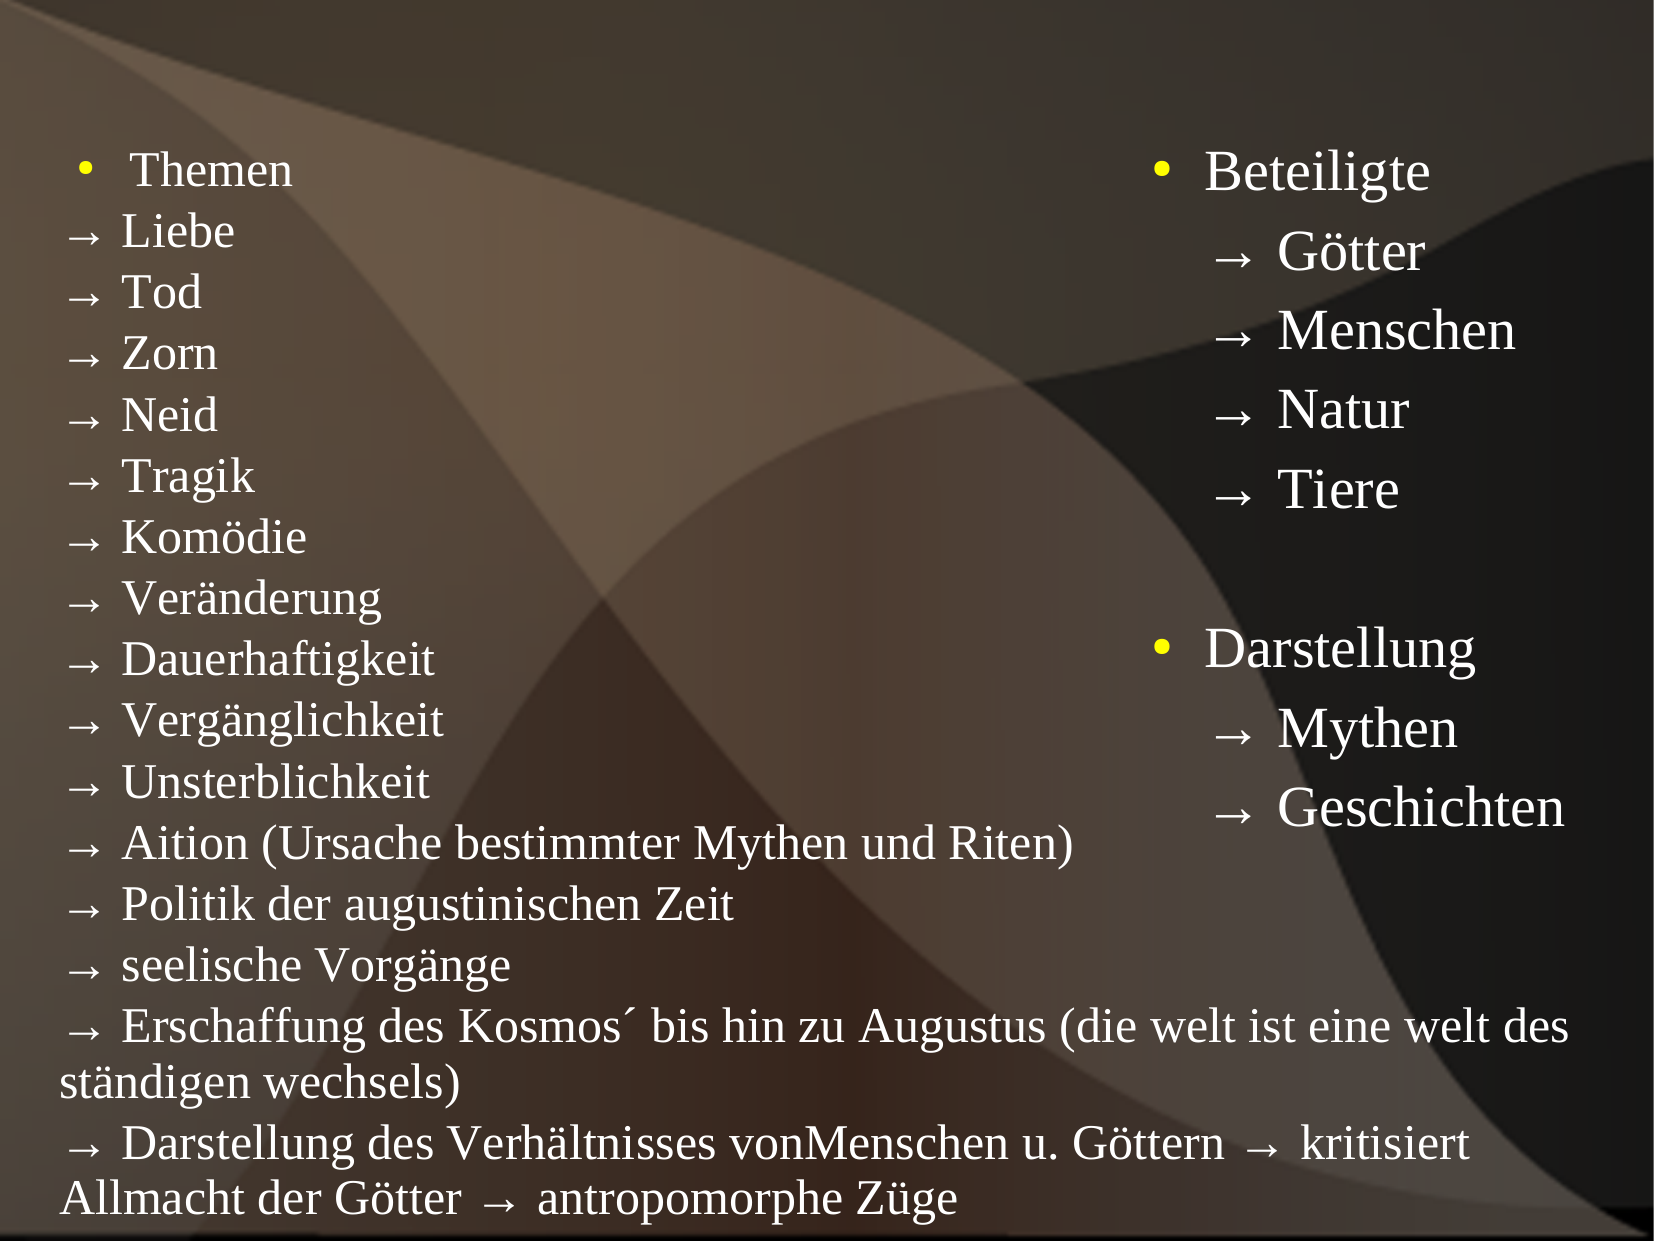

Beteiligte
→ Götter
→ Menschen
→ Natur
→ Tiere
Darstellung
→ Mythen
→ Geschichten
# Themen
→ Liebe
→ Tod
→ Zorn
→ Neid
→ Tragik
→ Komödie
→ Veränderung
→ Dauerhaftigkeit
→ Vergänglichkeit
→ Unsterblichkeit
→ Aition (Ursache bestimmter Mythen und Riten)
→ Politik der augustinischen Zeit
→ seelische Vorgänge
→ Erschaffung des Kosmos´ bis hin zu Augustus (die welt ist eine welt des ständigen wechsels)
→ Darstellung des Verhältnisses vonMenschen u. Göttern → kritisiert Allmacht der Götter → antropomorphe Züge